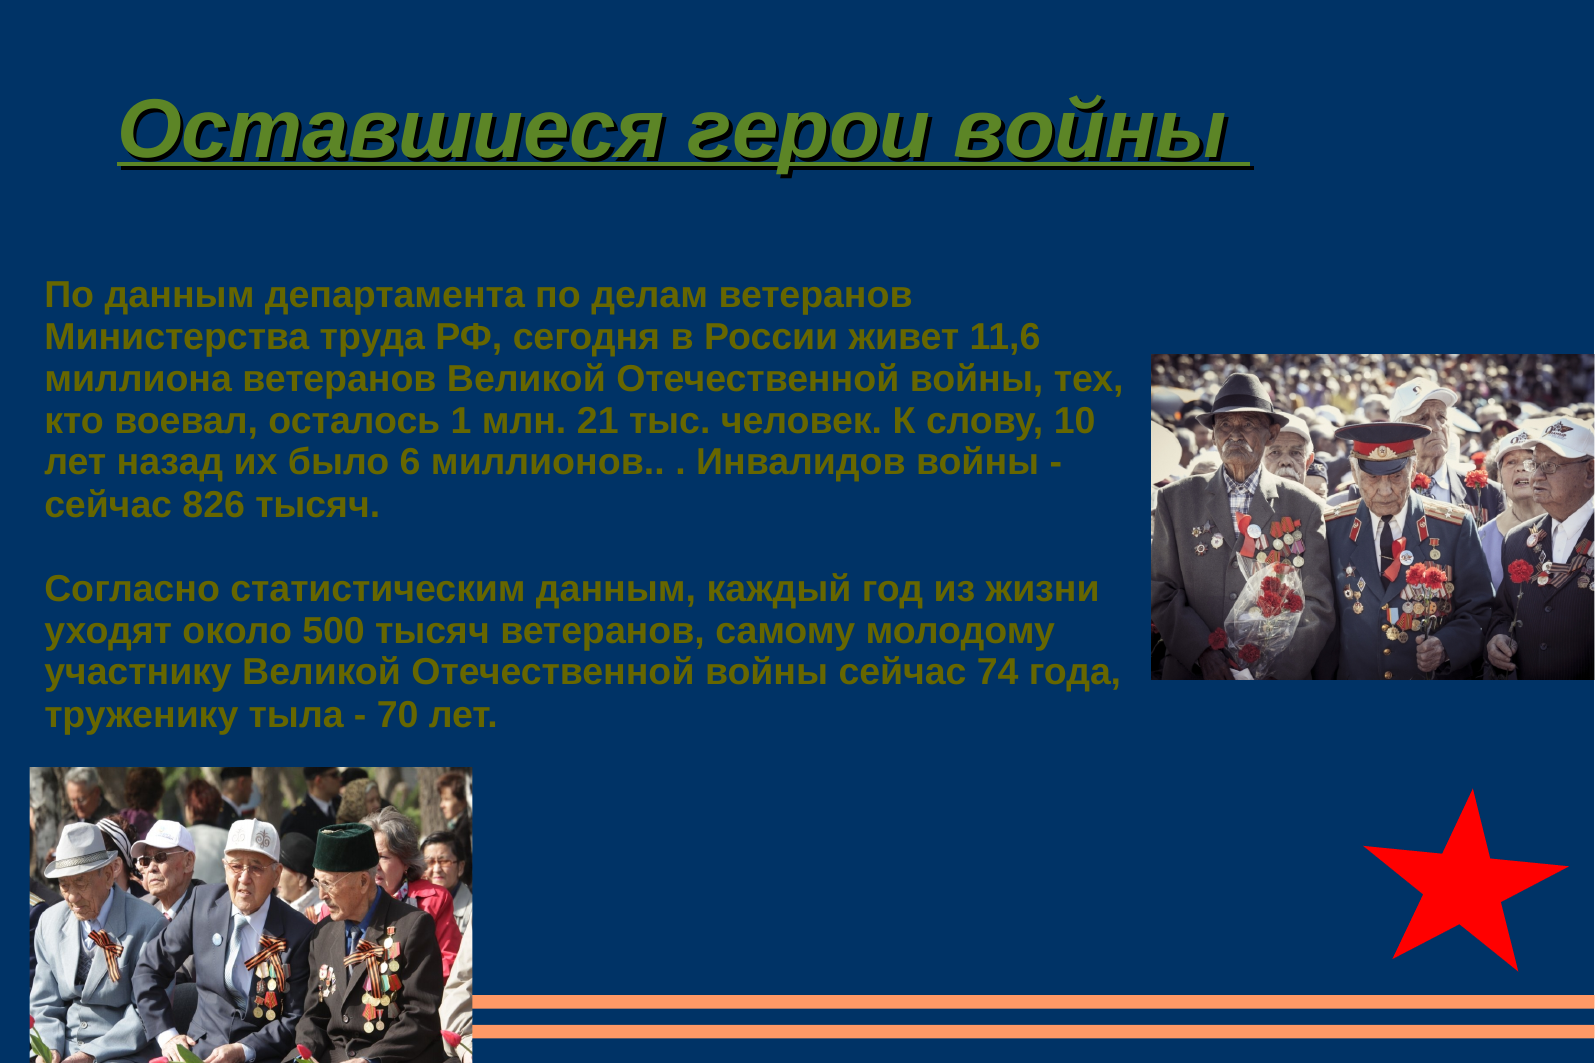

# Оставшиеся герои войны
По данным департамента по делам ветеранов Министерства труда РФ, сегодня в России живет 11,6 миллиона ветеранов Великой Отечественной войны, тех, кто воевал, осталось 1 млн. 21 тыс. человек. К слову, 10 лет назад их было 6 миллионов.. . Инвалидов войны - сейчас 826 тысяч.
Согласно статистическим данным, каждый год из жизни уходят около 500 тысяч ветеранов, самому молодому участнику Великой Отечественной войны сейчас 74 года, труженику тыла - 70 лет.